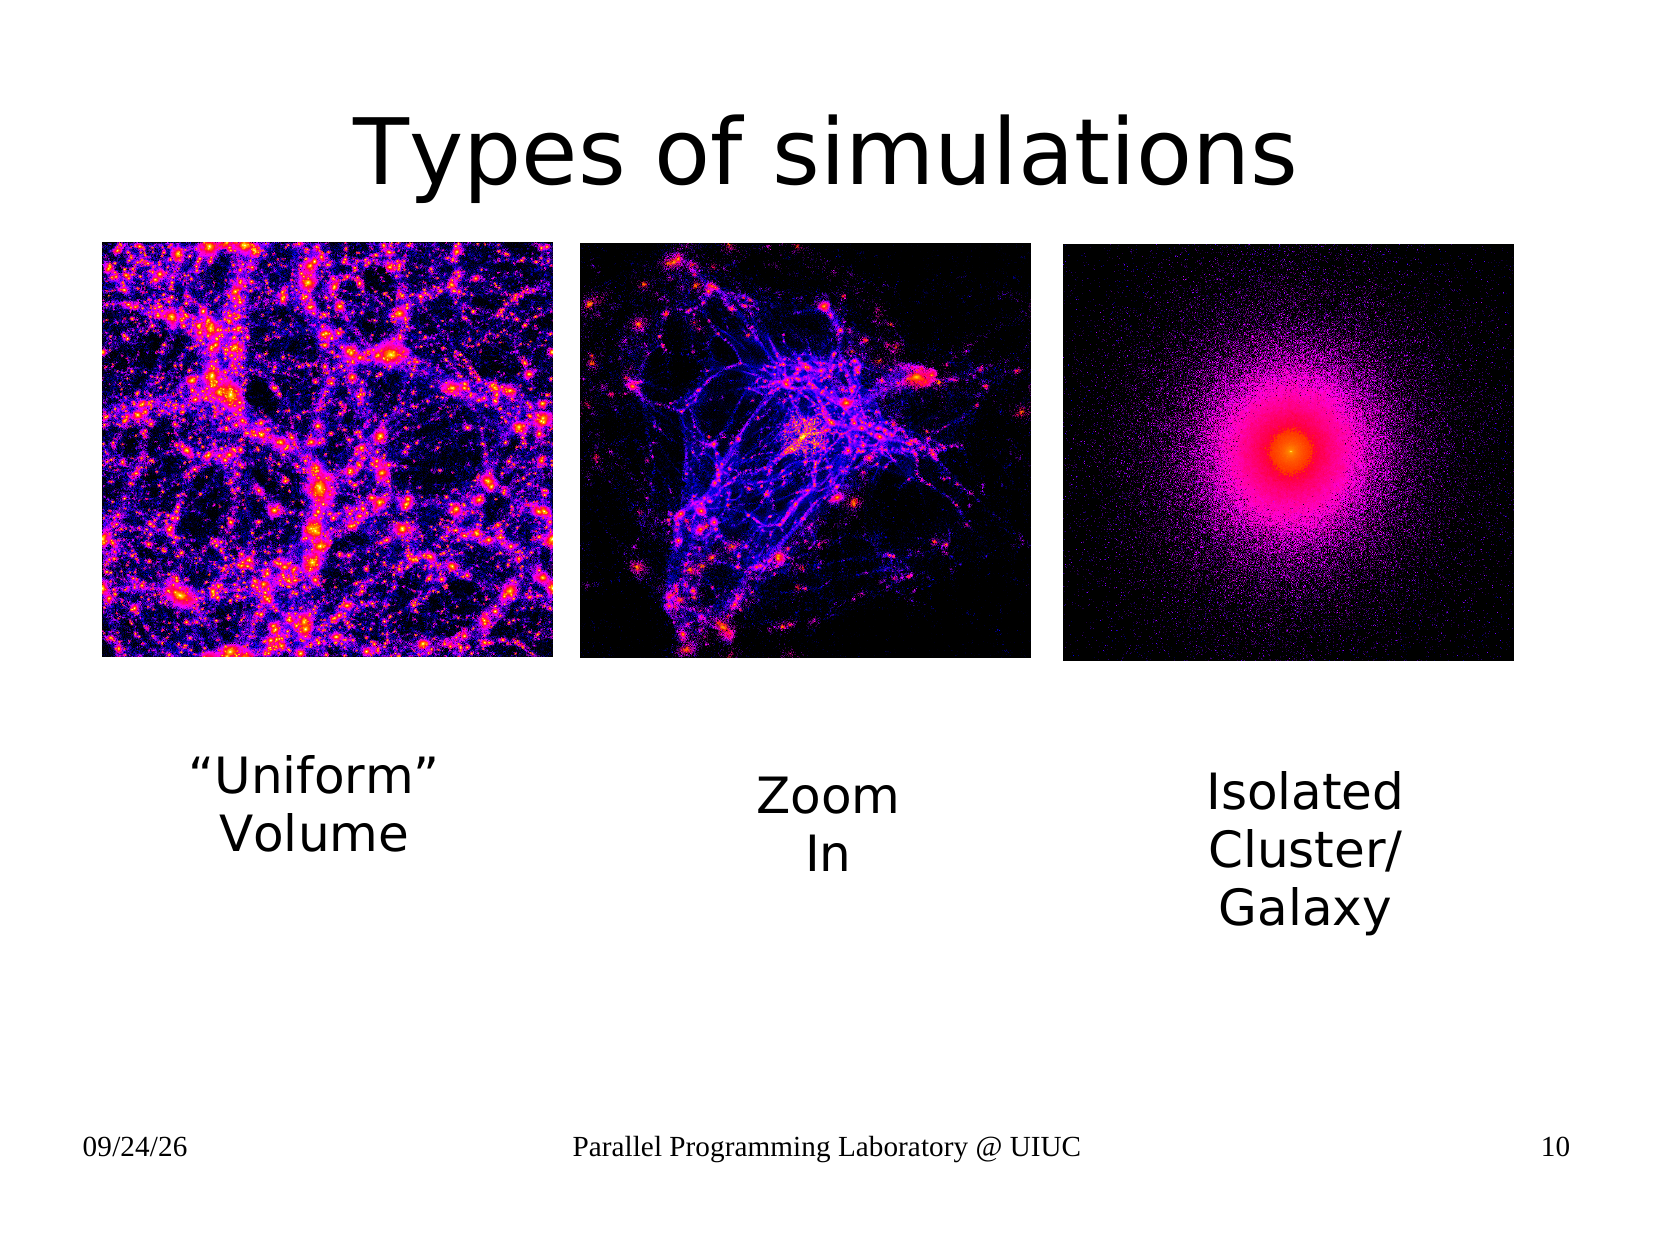

# Types of simulations
“Uniform” Volume
Isolated
Cluster/
Galaxy
Zoom
In
Parallel Programming Laboratory @ UIUC
10